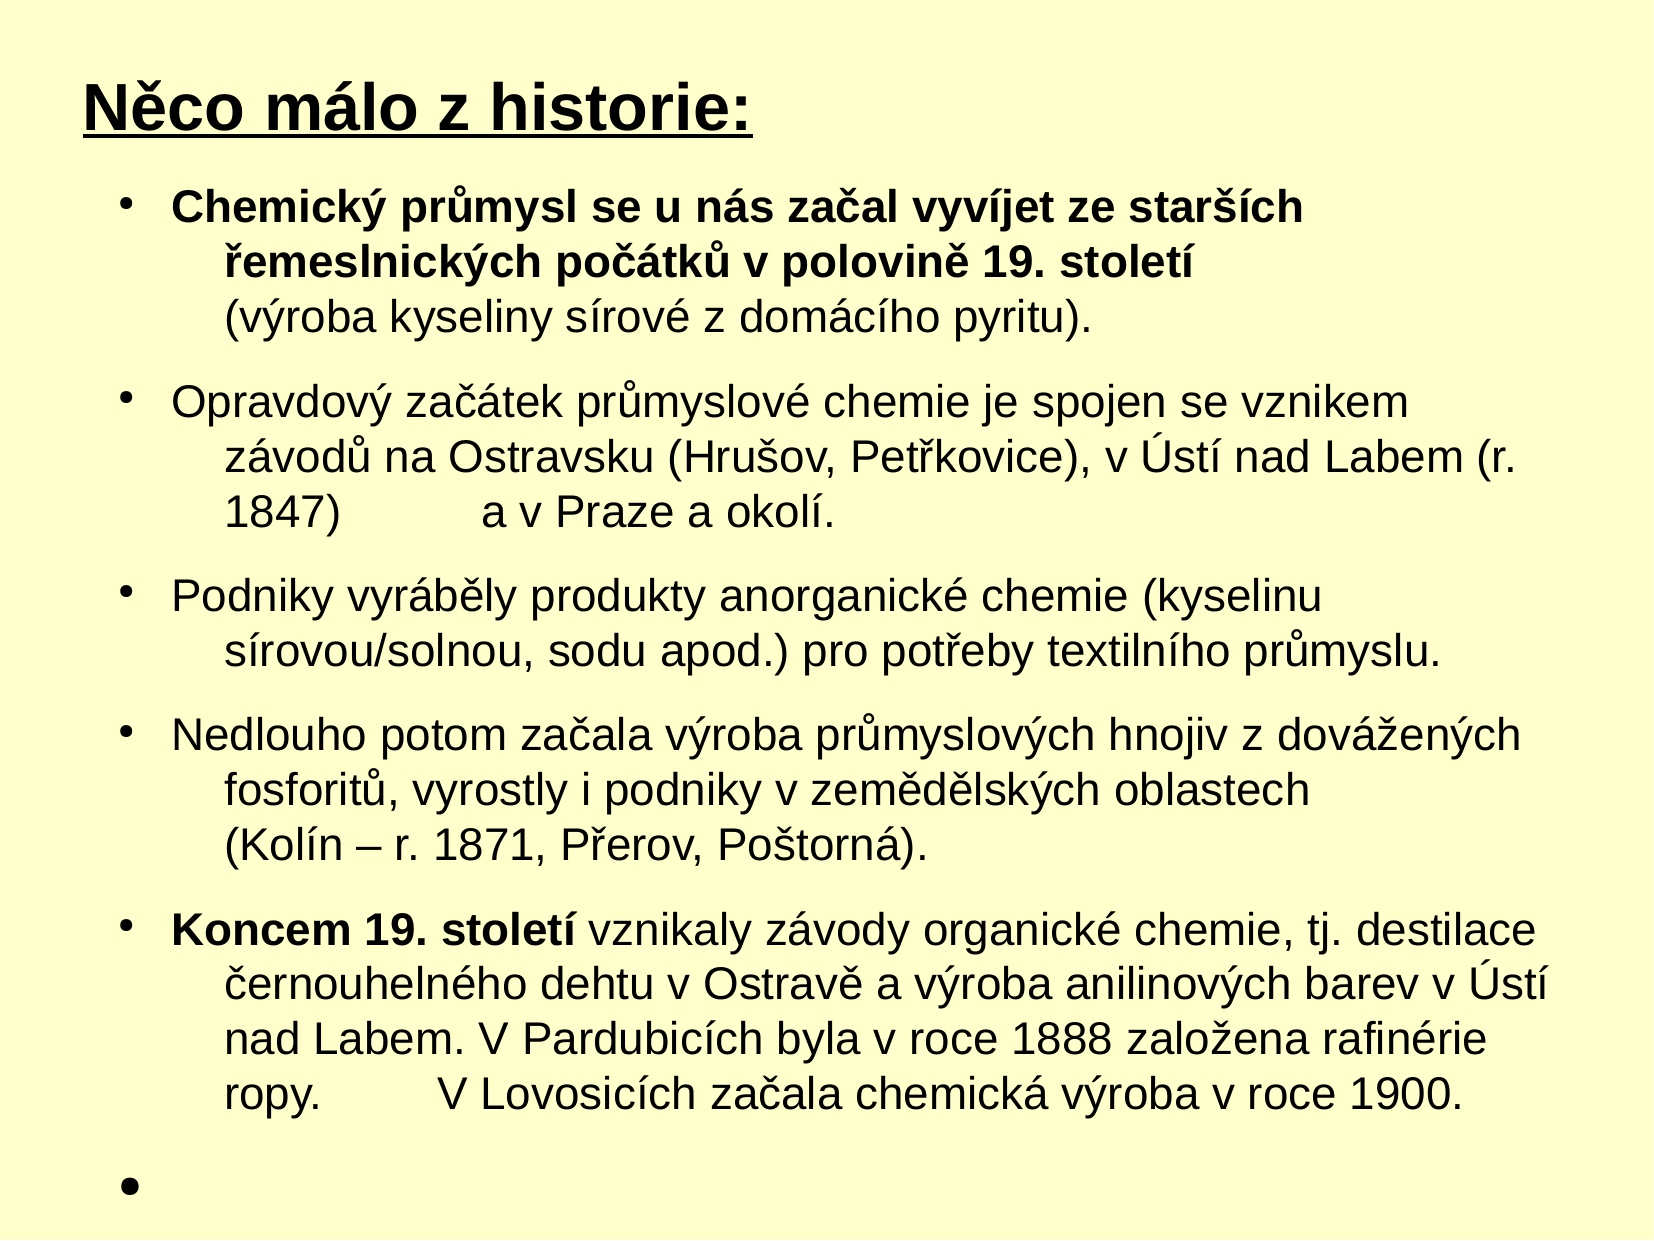

# Něco málo z historie:
Chemický průmysl se u nás začal vyvíjet ze starších řemeslnických počátků v polovině 19. století (výroba kyseliny sírové z domácího pyritu).
Opravdový začátek průmyslové chemie je spojen se vznikem závodů na Ostravsku (Hrušov, Petřkovice), v Ústí nad Labem (r. 1847) a v Praze a okolí.
Podniky vyráběly produkty anorganické chemie (kyselinu sírovou/solnou, sodu apod.) pro potřeby textilního průmyslu.
Nedlouho potom začala výroba průmyslových hnojiv z dovážených fosforitů, vyrostly i podniky v zemědělských oblastech (Kolín – r. 1871, Přerov, Poštorná).
Koncem 19. století vznikaly závody organické chemie, tj. destilace černouhelného dehtu v Ostravě a výroba anilinových barev v Ústí nad Labem. V Pardubicích byla v roce 1888 založena rafinérie ropy. V Lovosicích začala chemická výroba v roce 1900.